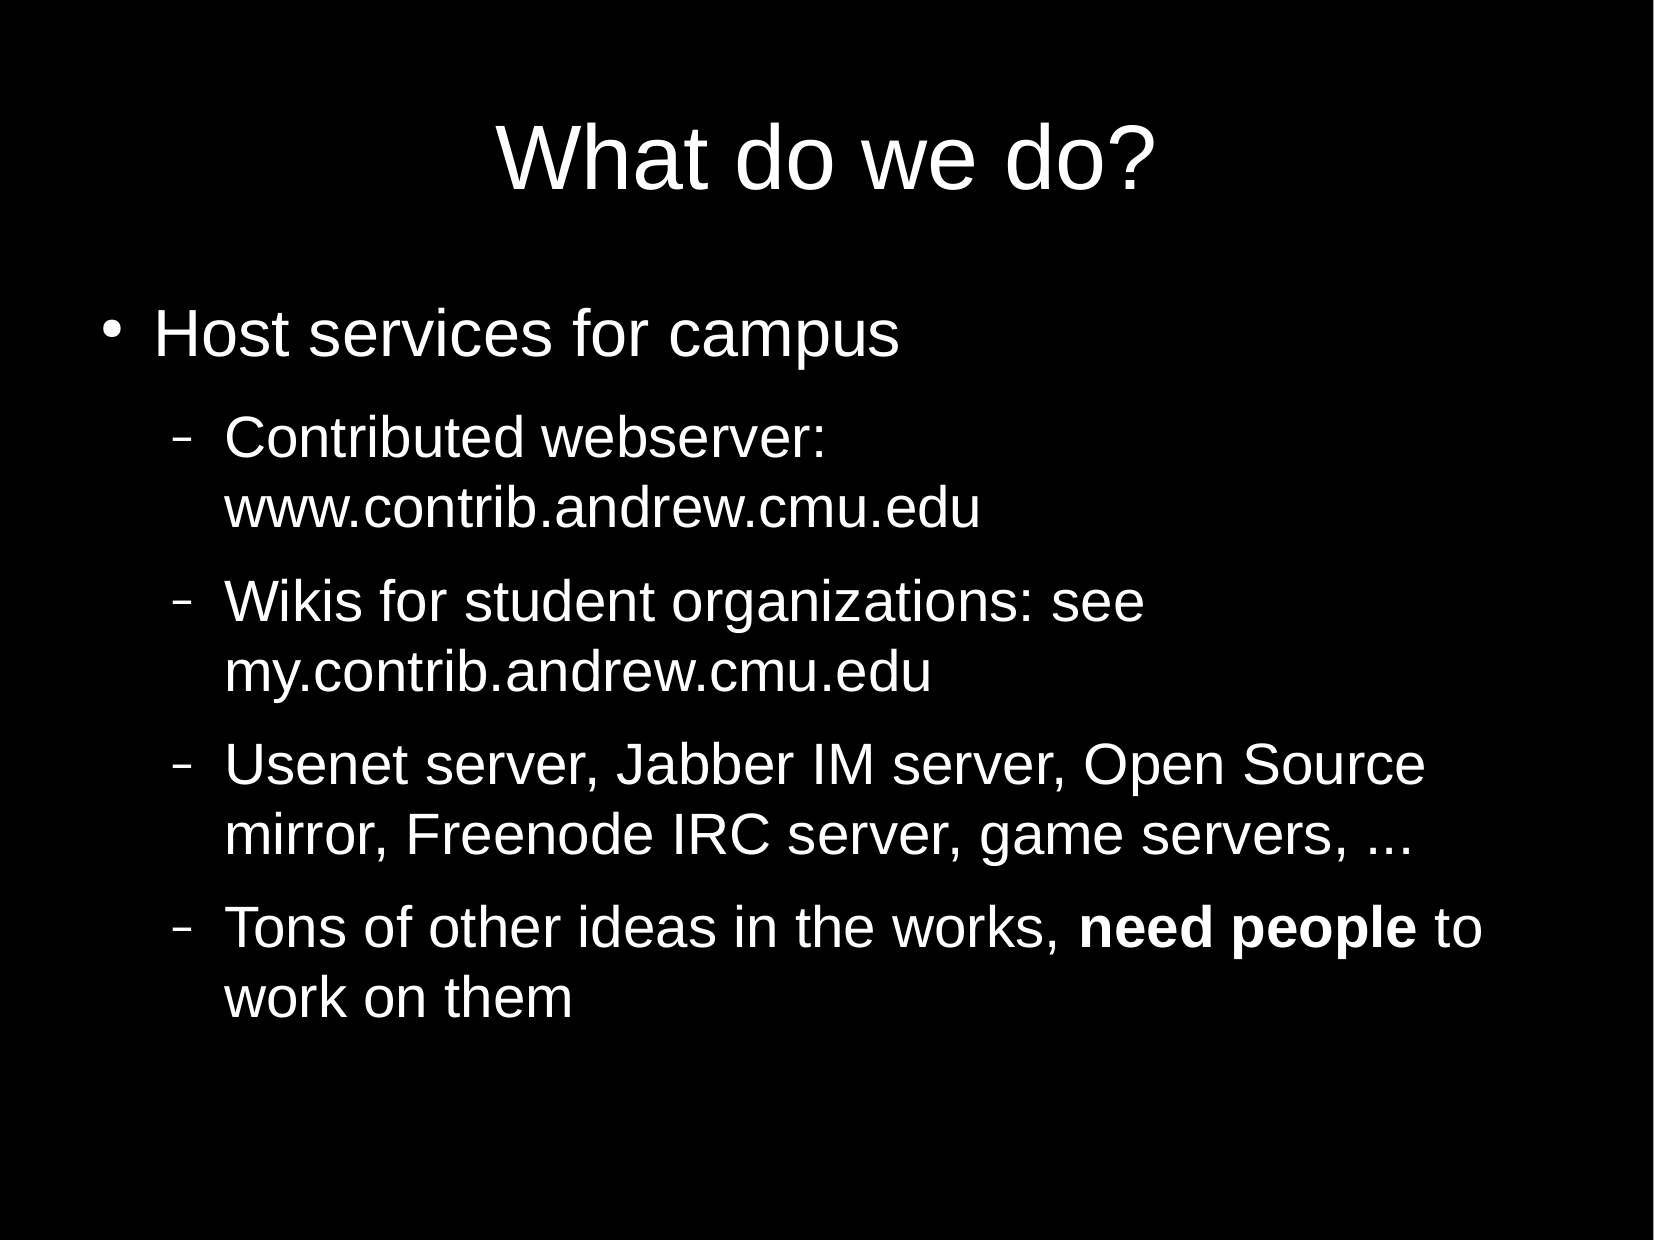

# What do we do?
Host services for campus
Contributed webserver: www.contrib.andrew.cmu.edu
Wikis for student organizations: see my.contrib.andrew.cmu.edu
Usenet server, Jabber IM server, Open Source mirror, Freenode IRC server, game servers, ...
Tons of other ideas in the works, need people to work on them